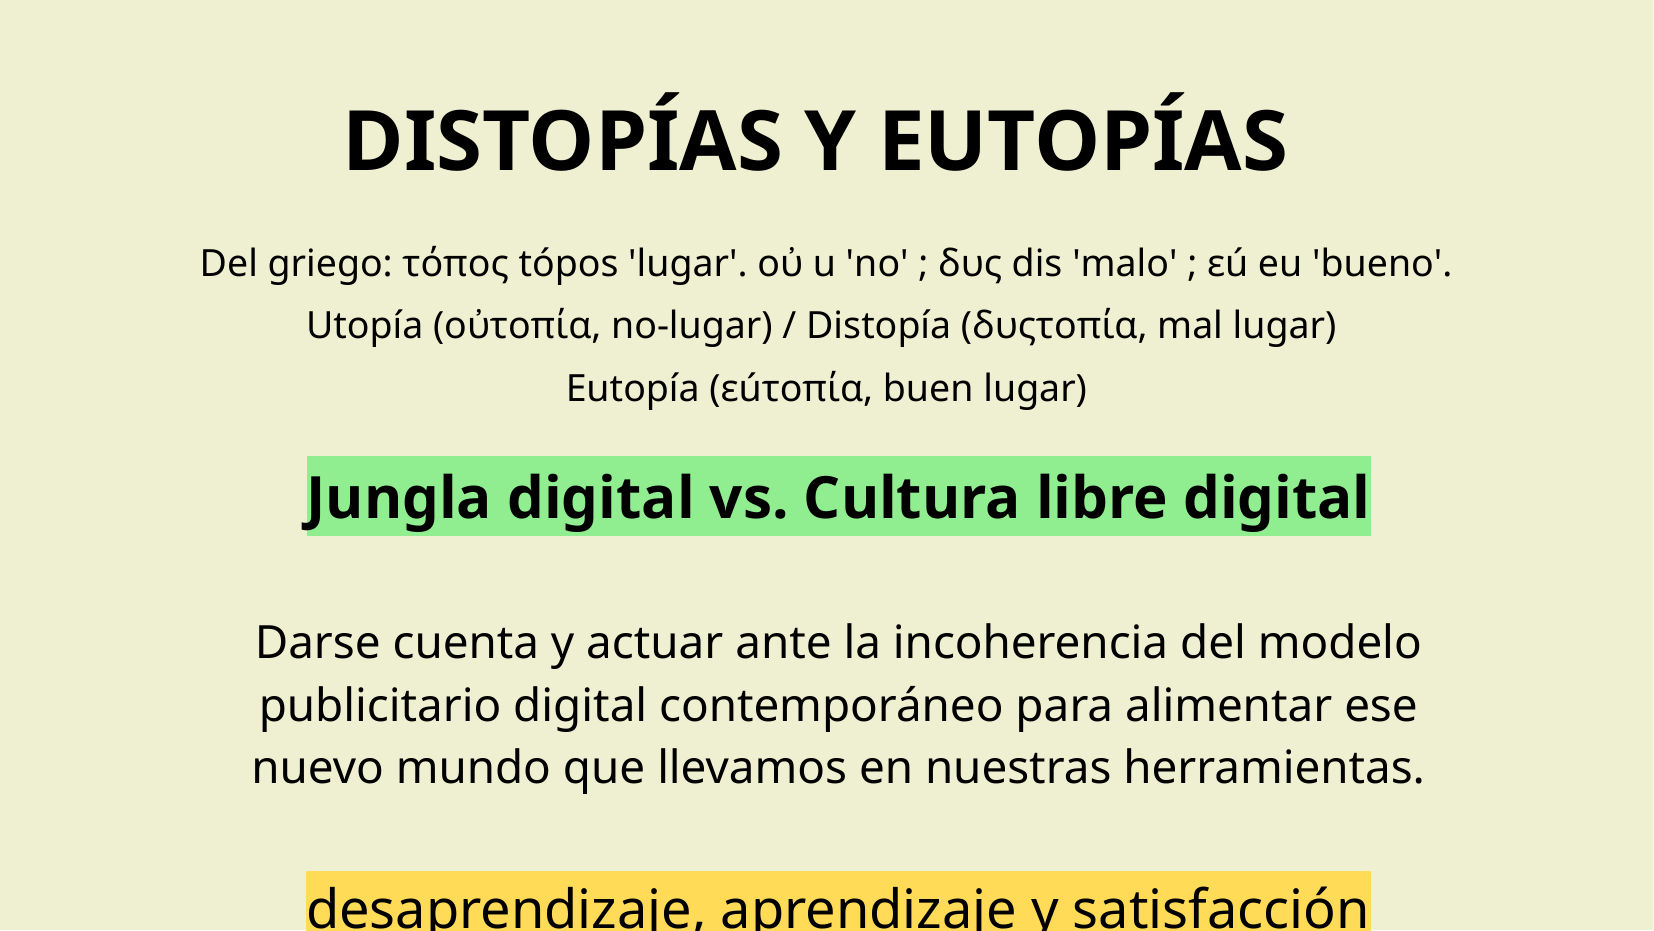

# DISTOPÍAS Y EUTOPíAS
Del griego: τόπος tópos 'lugar'. οὐ u 'no' ; δυς dis 'malo' ; εú eu 'bueno'.
Utopía (οὐτοπία, no-lugar) / Distopía (δυςτοπία, mal lugar)
Eutopía (εúτοπία, buen lugar)
Jungla digital vs. Cultura libre digital
Darse cuenta y actuar ante la incoherencia del modelo publicitario digital contemporáneo para alimentar ese nuevo mundo que llevamos en nuestras herramientas.
desaprendizaje, aprendizaje y satisfacción